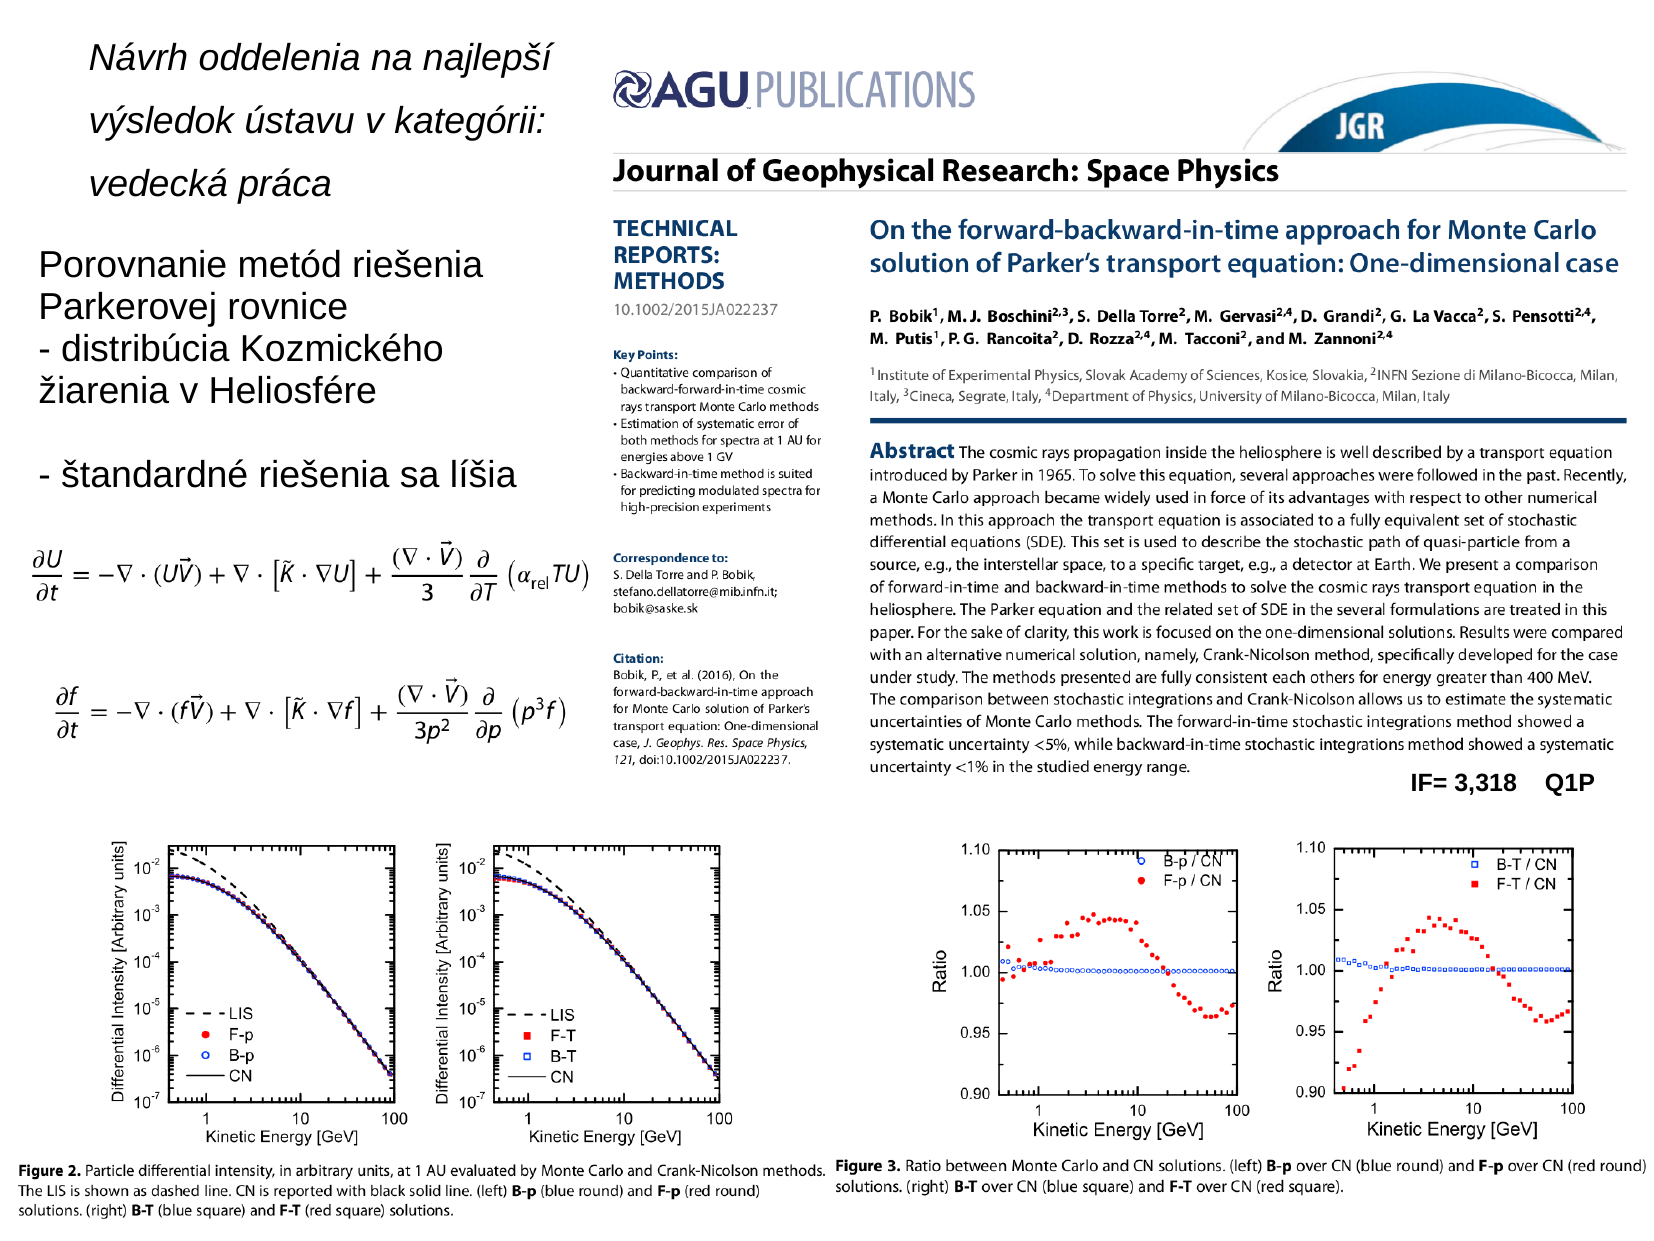

# Návrh oddelenia na najlepší
výsledok ústavu v kategórii:
vedecká práca
Porovnanie metód riešenia
Parkerovej rovnice
- distribúcia Kozmického žiarenia v Heliosfére
- štandardné riešenia sa líšia
 IF= 3,318 Q1P